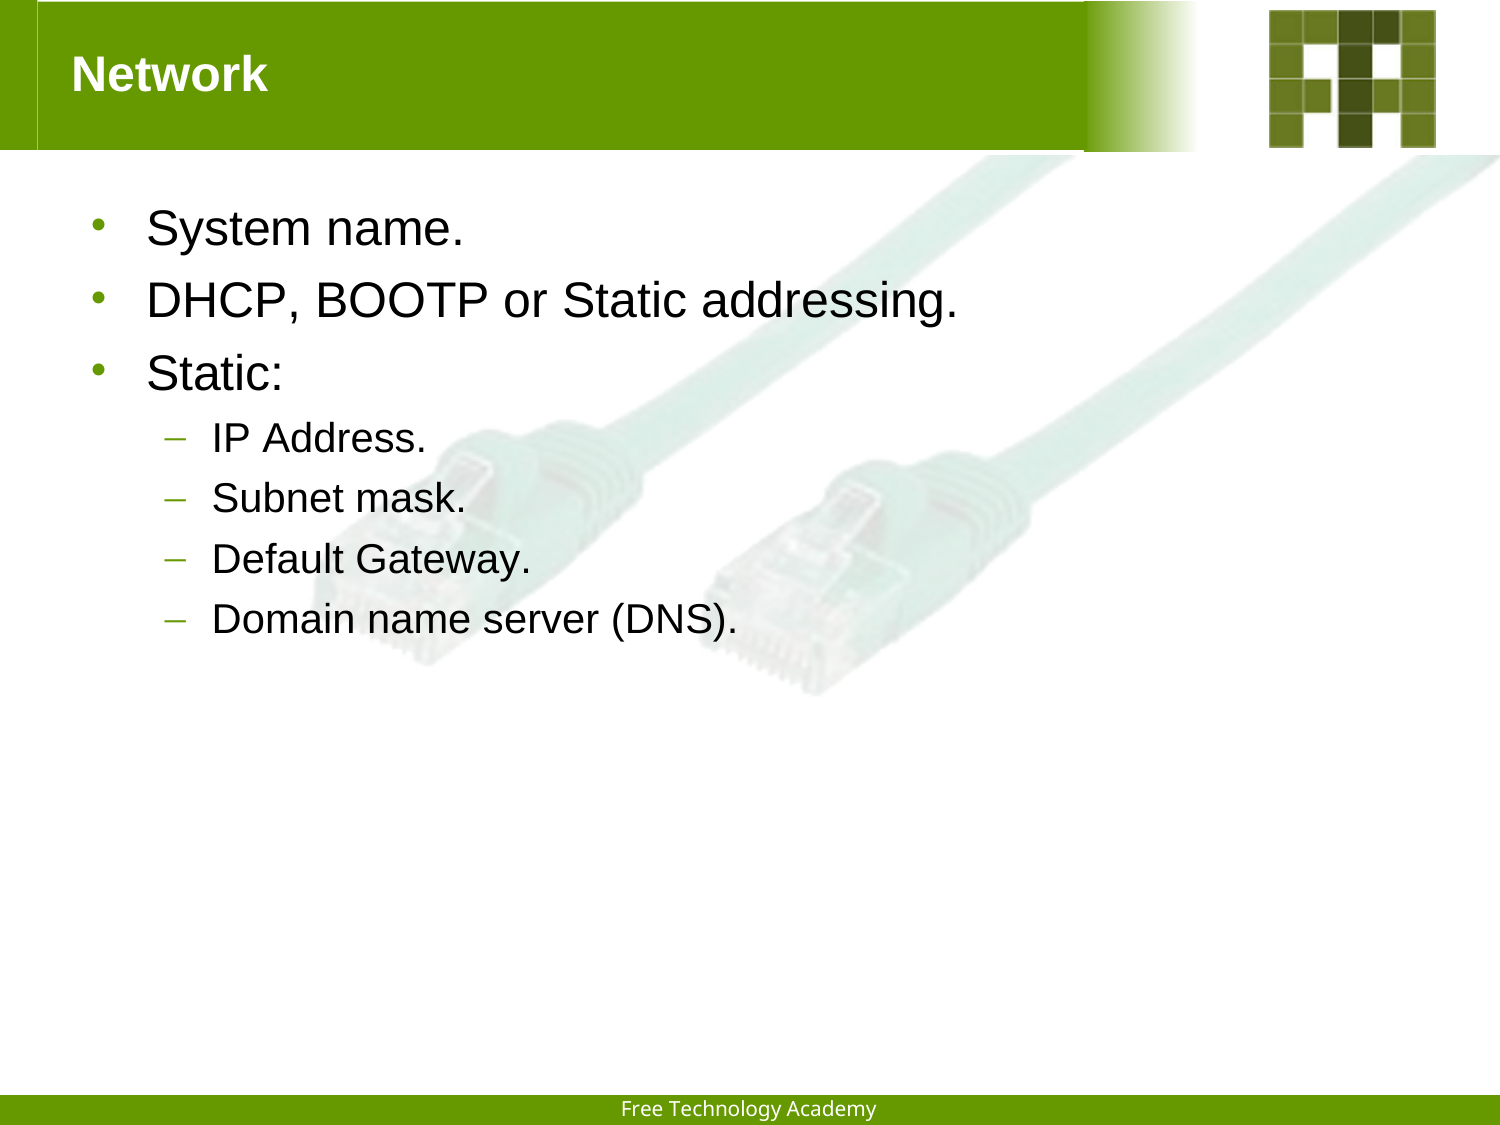

Network
# System name.
DHCP, BOOTP or Static addressing.
Static:
IP Address.
Subnet mask.
Default Gateway.
Domain name server (DNS).